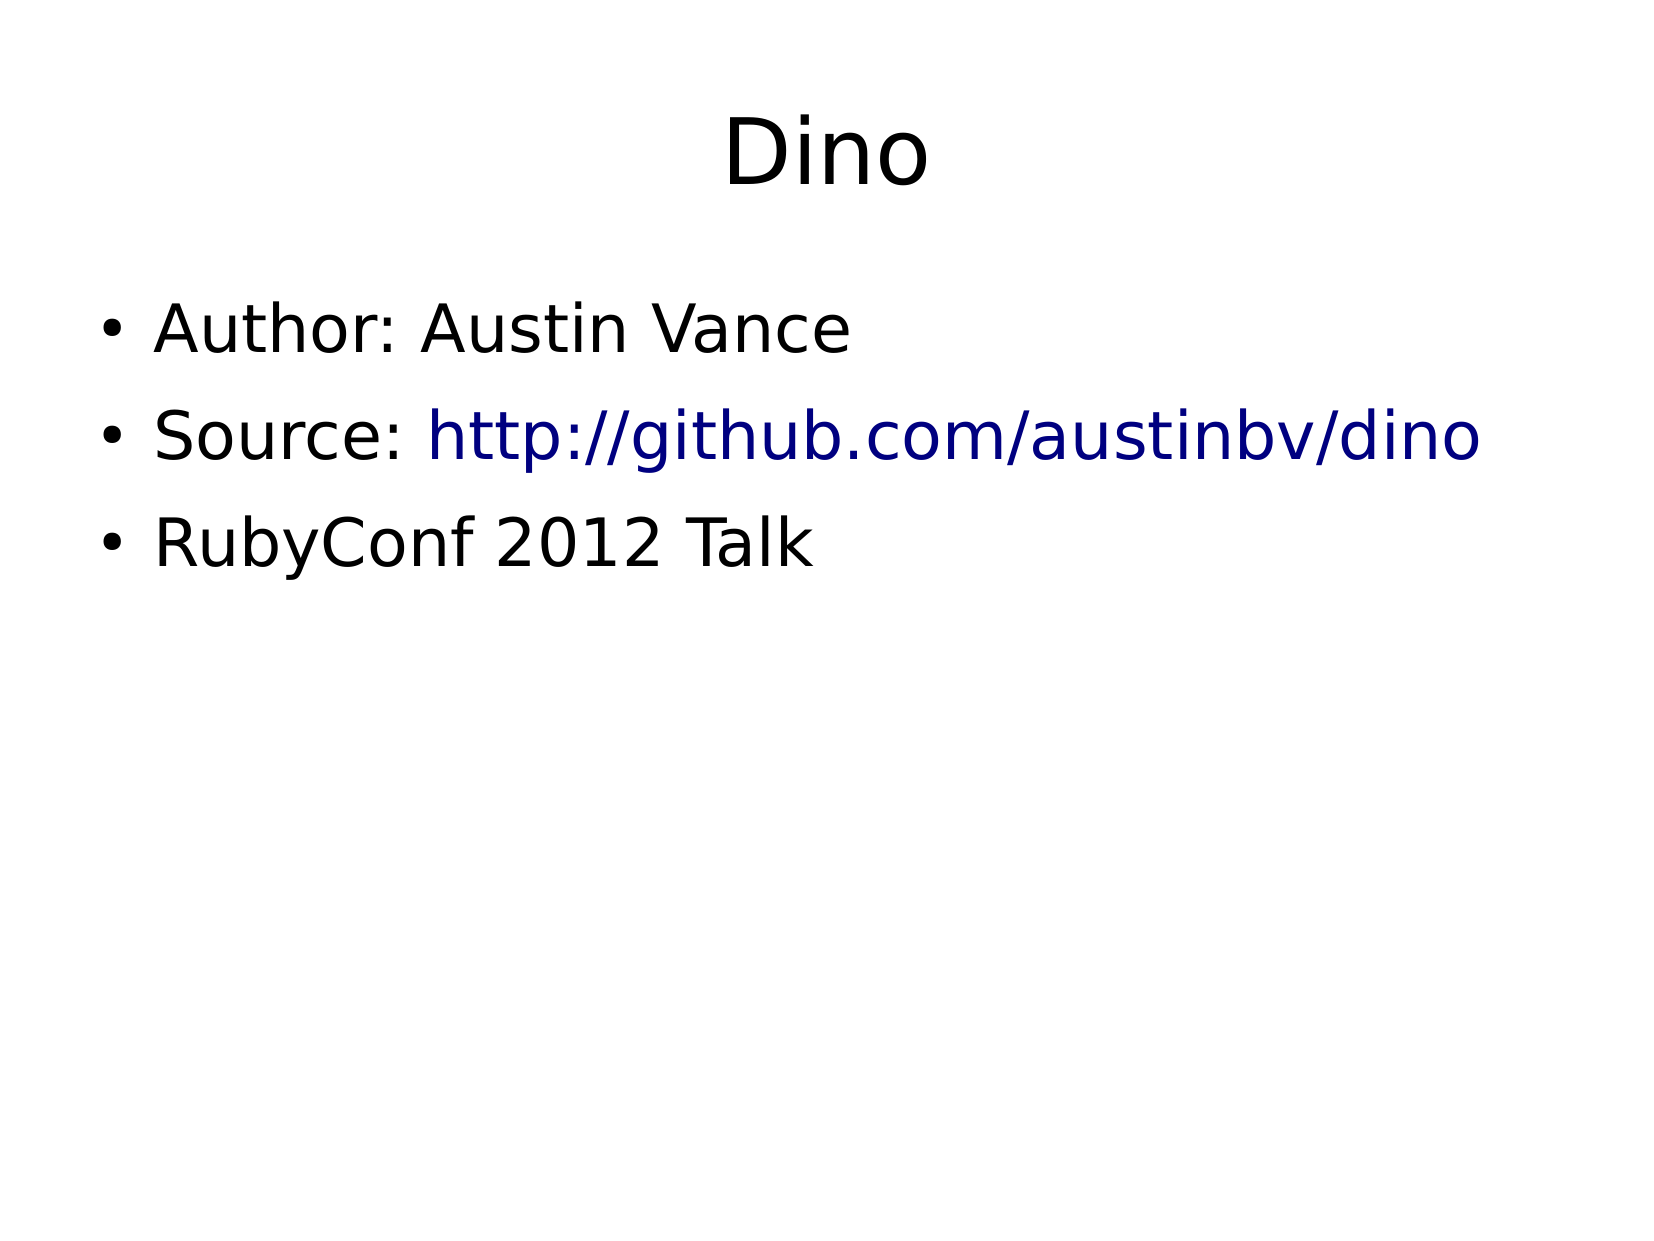

# Dino
Author: Austin Vance
Source: http://github.com/austinbv/dino
RubyConf 2012 Talk